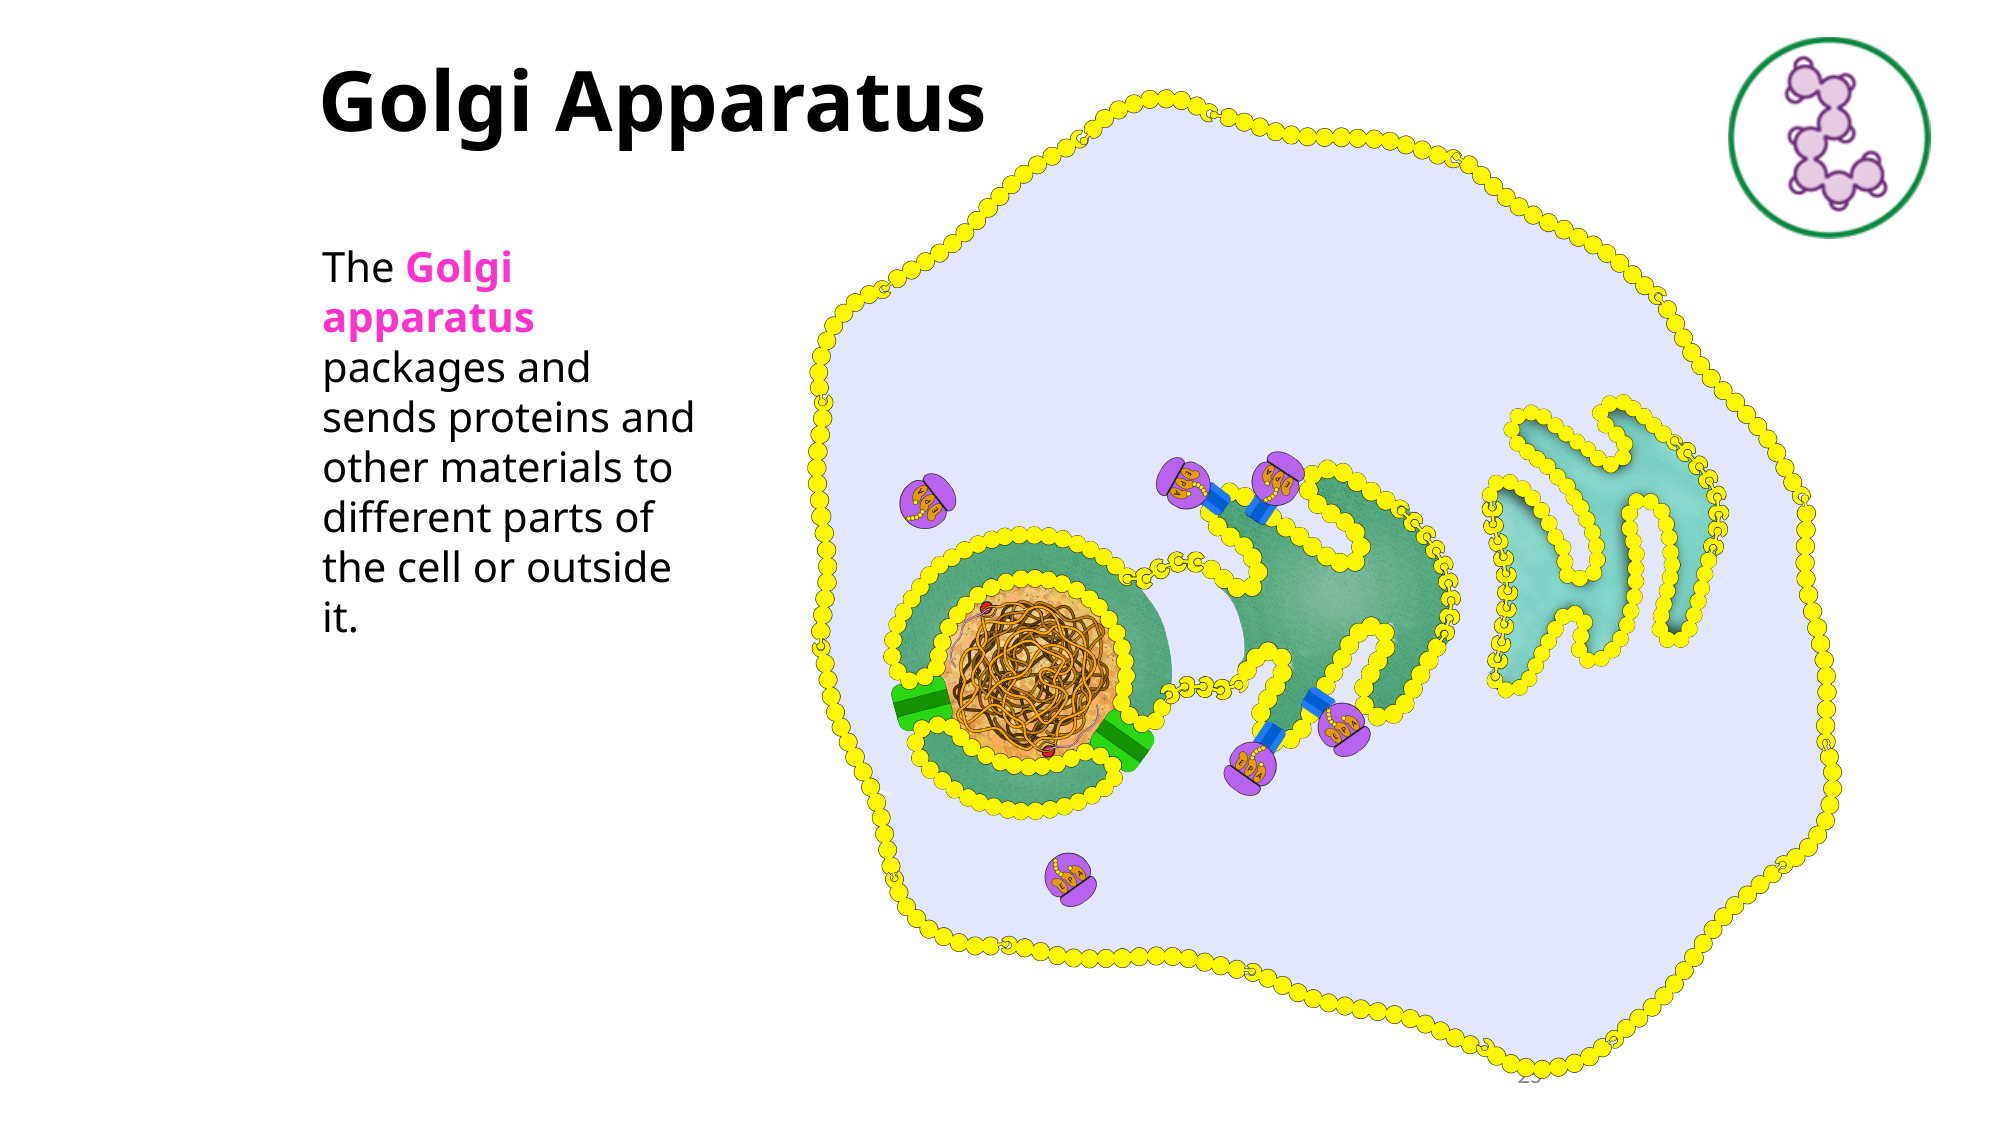

Golgi Apparatus
The Golgi apparatus packages and sends proteins and other materials to different parts of the cell or outside it.